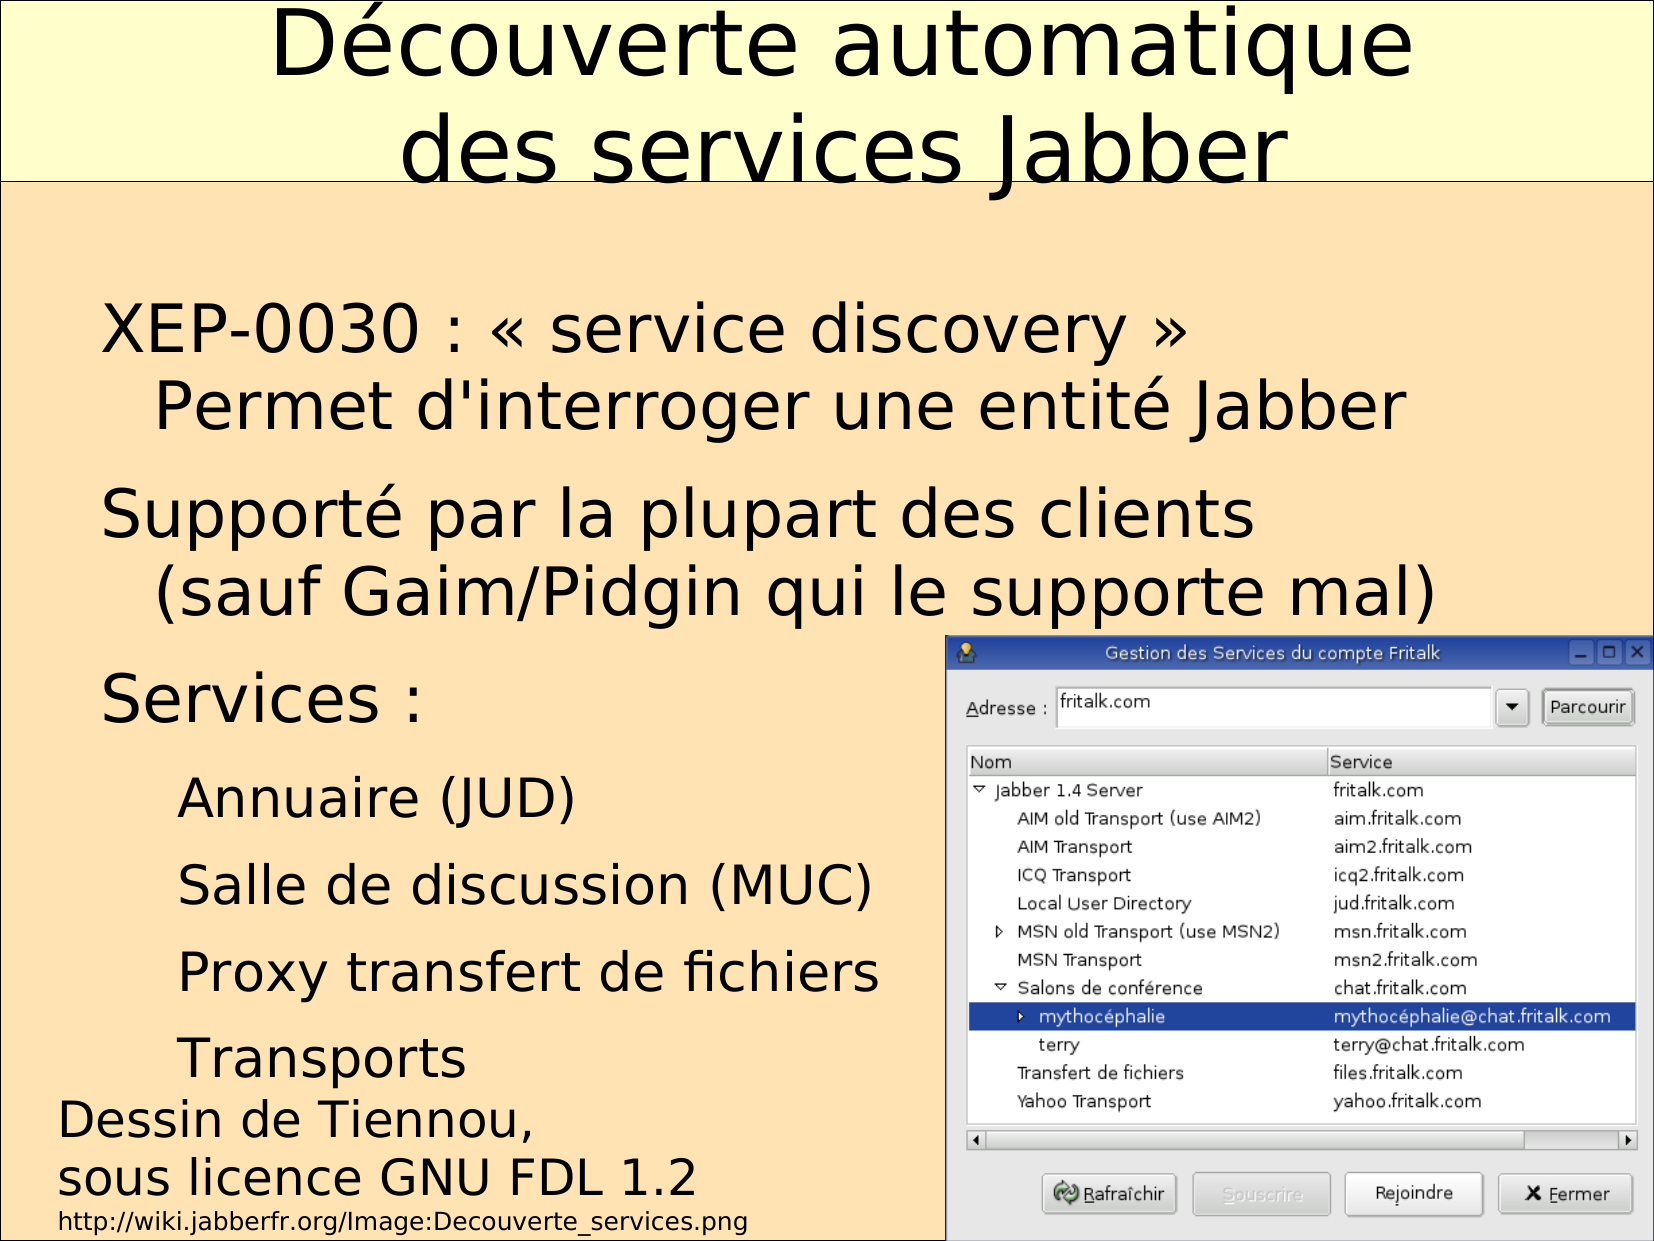

# Découverte automatique des services Jabber
XEP-0030 : « service discovery »
Permet d'interroger une entité Jabber
Supporté par la plupart des clients
(sauf Gaim/Pidgin qui le supporte mal)
Services :
Annuaire (JUD)
Salle de discussion (MUC)
Proxy transfert de fichiers
Transports
Dessin de Tiennou,
sous licence GNU FDL 1.2
http://wiki.jabberfr.org/Image:Decouverte_services.png